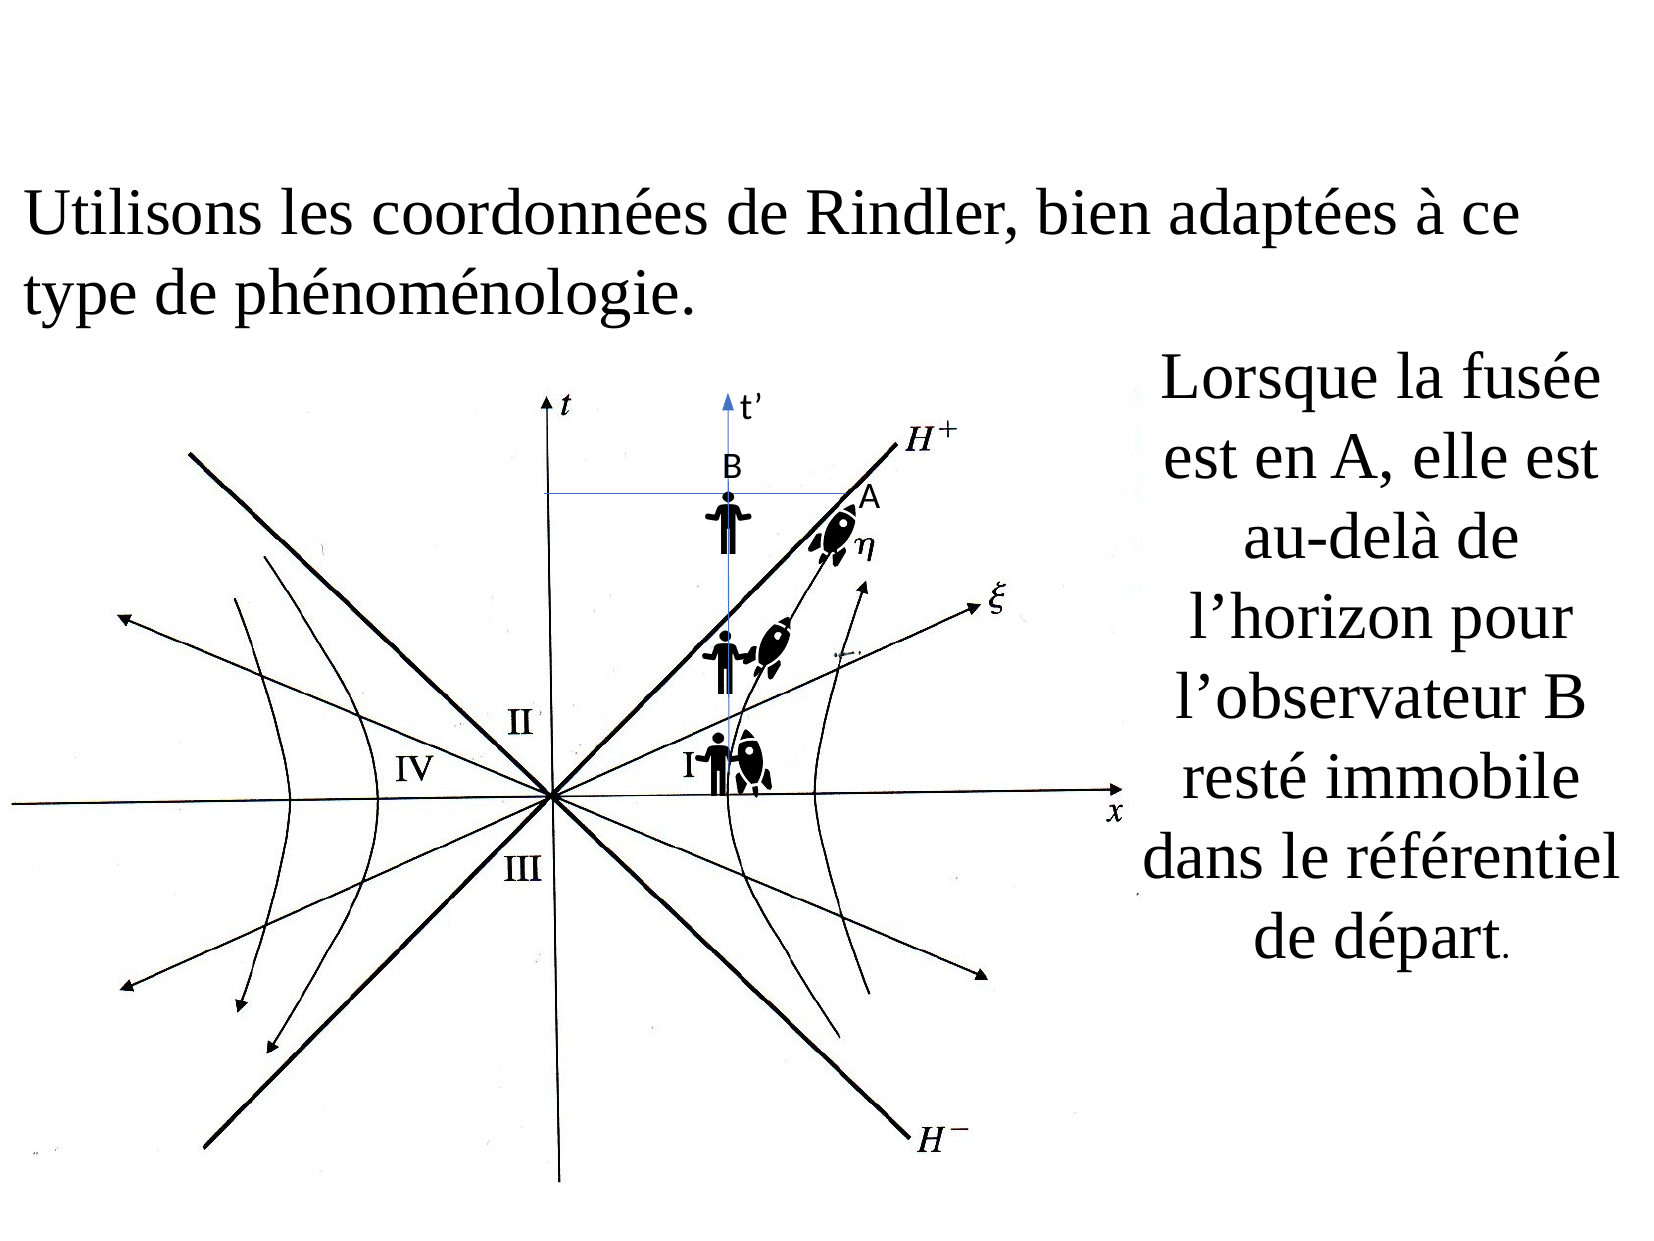

# Utilisons les coordonnées de Rindler, bien adaptées à ce type de phénoménologie.
Lorsque la fusée est en A, elle est au-delà de l’horizon pour l’observateur B resté immobile dans le référentiel de départ.
t’
B
A